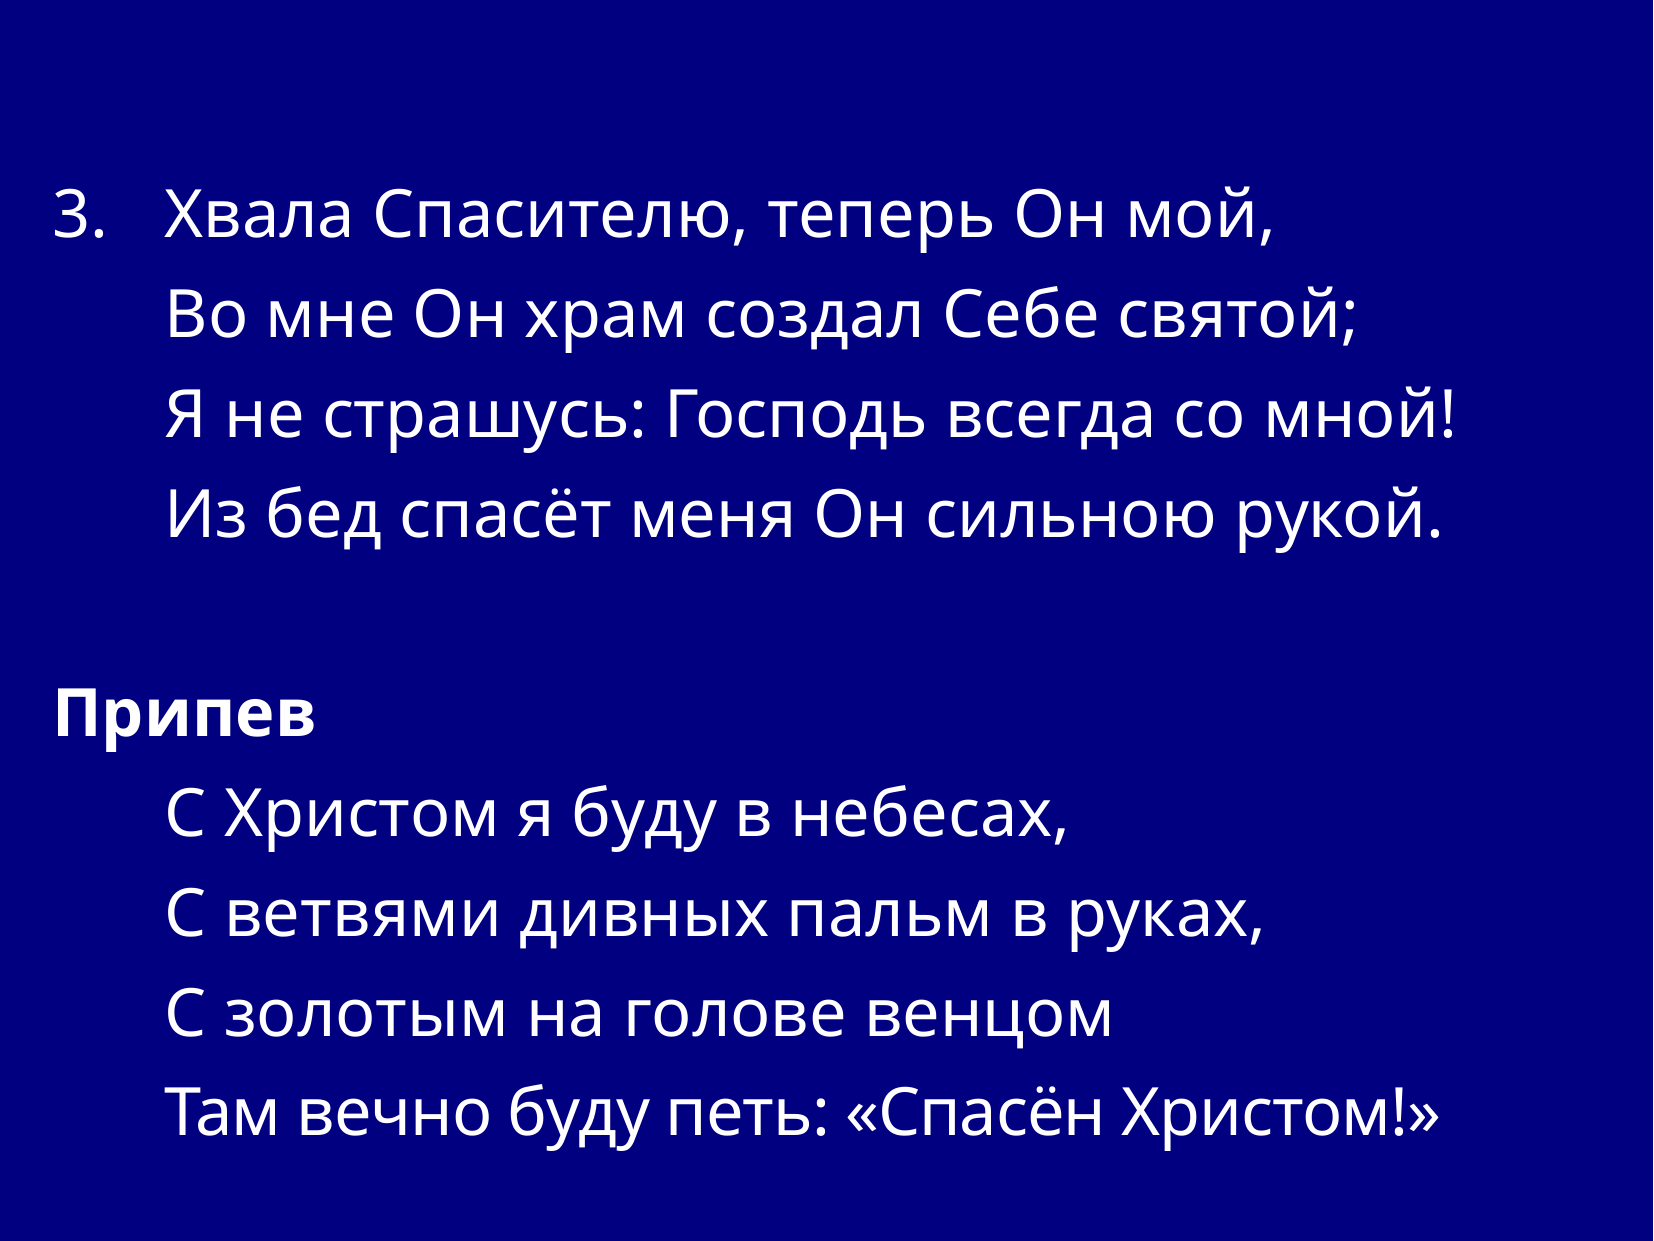

3.	Хвала Спасителю, теперь Он мой,
	Во мне Он храм создал Себе святой;
	Я не страшусь: Господь всегда со мной!
	Из бед спасёт меня Он сильною рукой.
Припев
	С Христом я буду в небесах,
	С ветвями дивных пальм в руках,
	С золотым на голове венцом
	Там вечно буду петь: «Спасён Христом!»